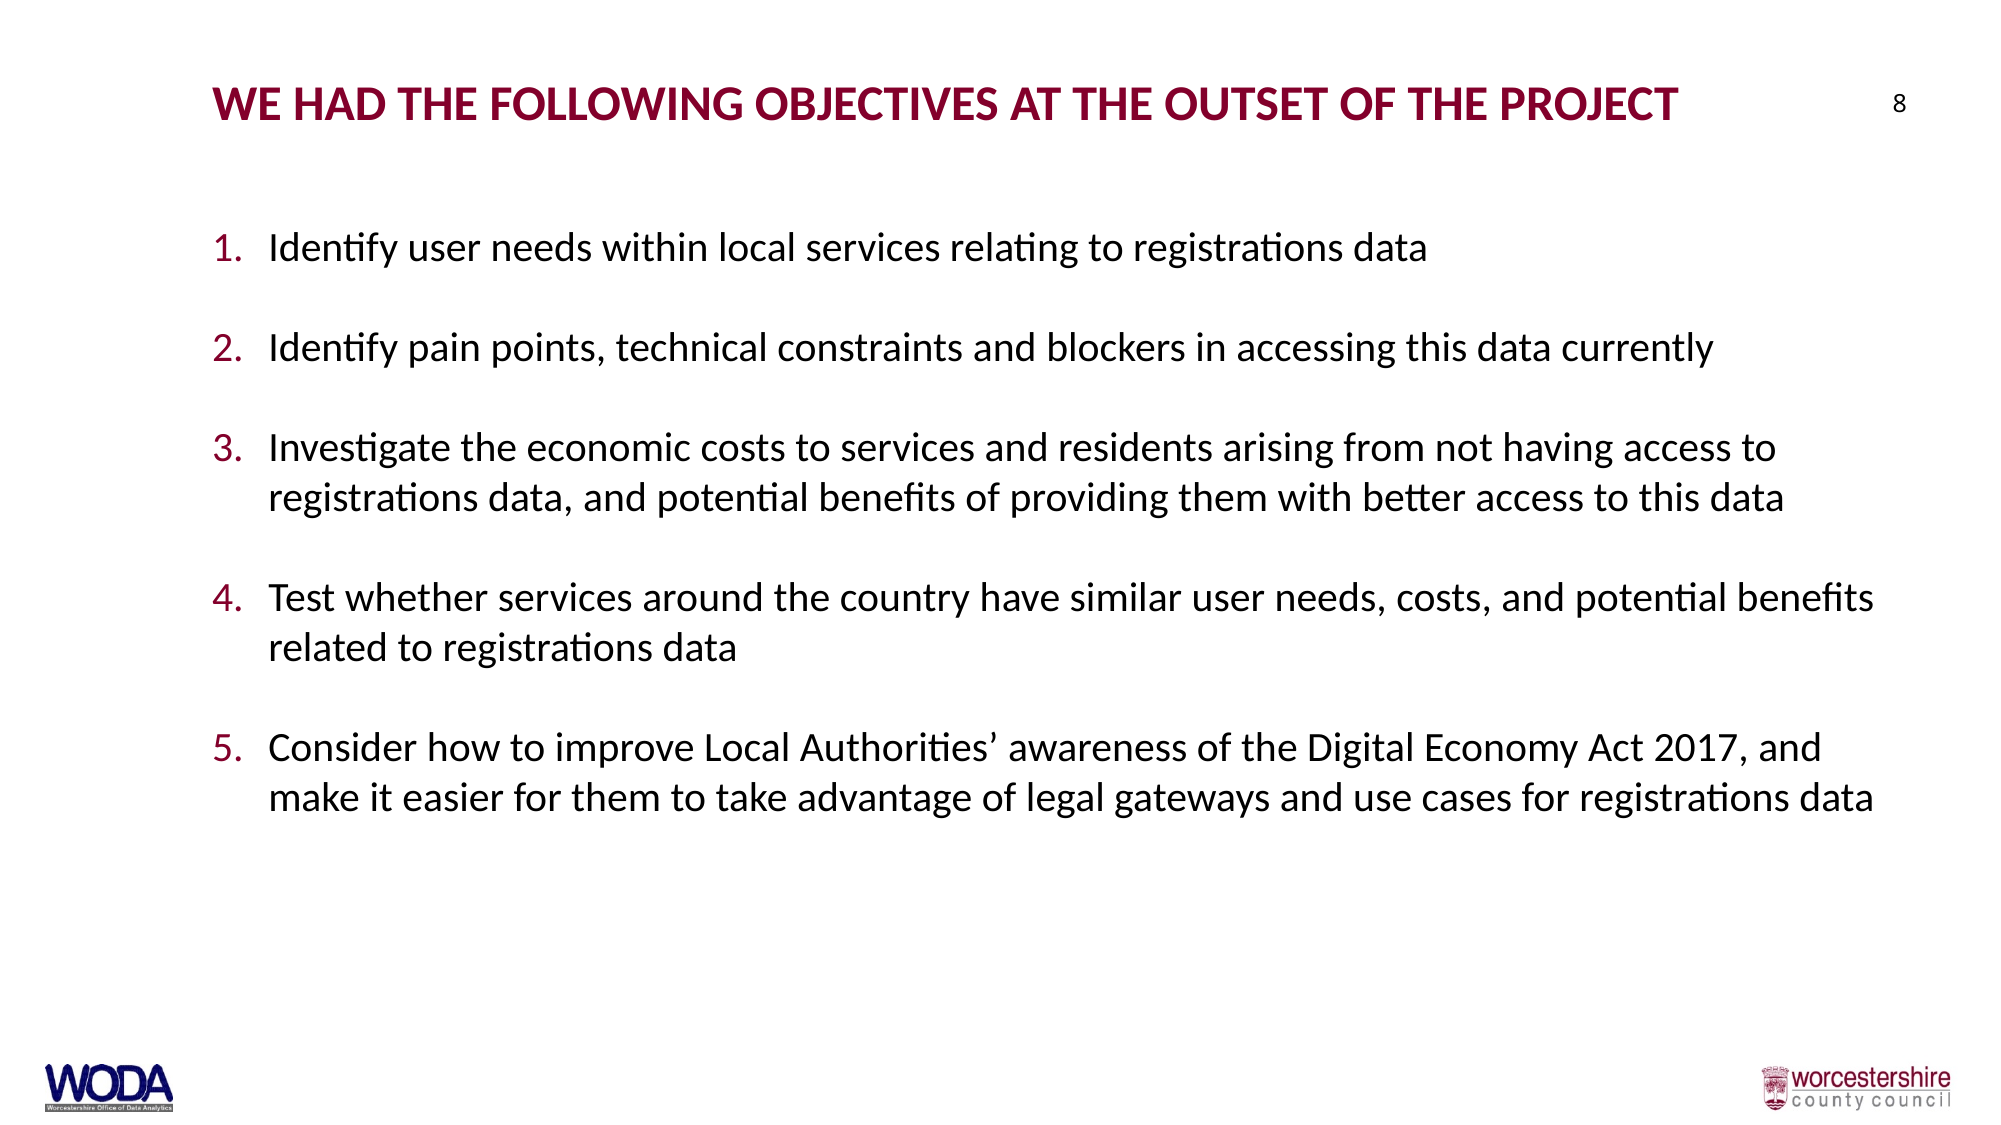

# WE HAD THE FOLLOWING OBJECTIVES AT THE OUTSET OF THE PROJECT
Identify user needs within local services relating to registrations data
Identify pain points, technical constraints and blockers in accessing this data currently
Investigate the economic costs to services and residents arising from not having access to registrations data, and potential benefits of providing them with better access to this data
Test whether services around the country have similar user needs, costs, and potential benefits related to registrations data
Consider how to improve Local Authorities’ awareness of the Digital Economy Act 2017, and make it easier for them to take advantage of legal gateways and use cases for registrations data